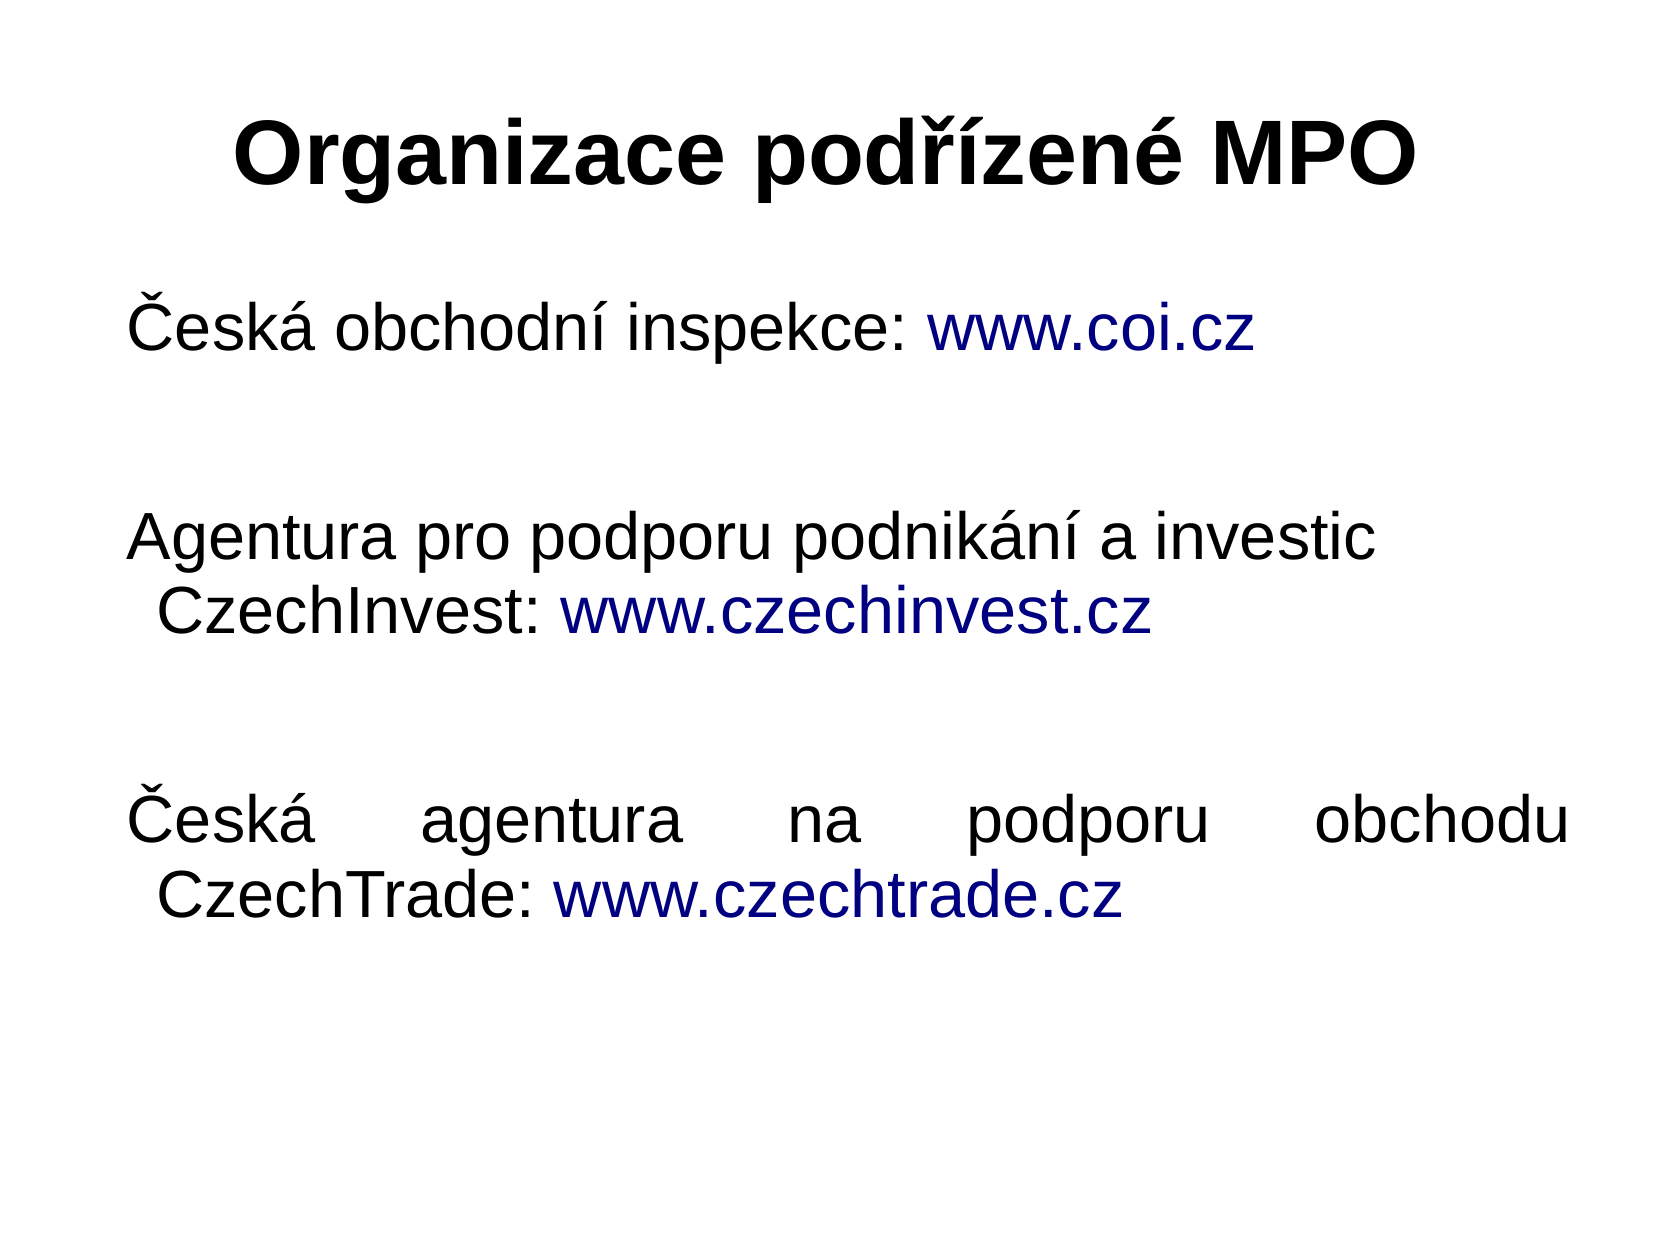

# Organizace podřízené MPO
Česká obchodní inspekce: www.coi.cz
Agentura pro podporu podnikání a investic CzechInvest: www.czechinvest.cz
Česká agentura na podporu obchodu CzechTrade: www.czechtrade.cz